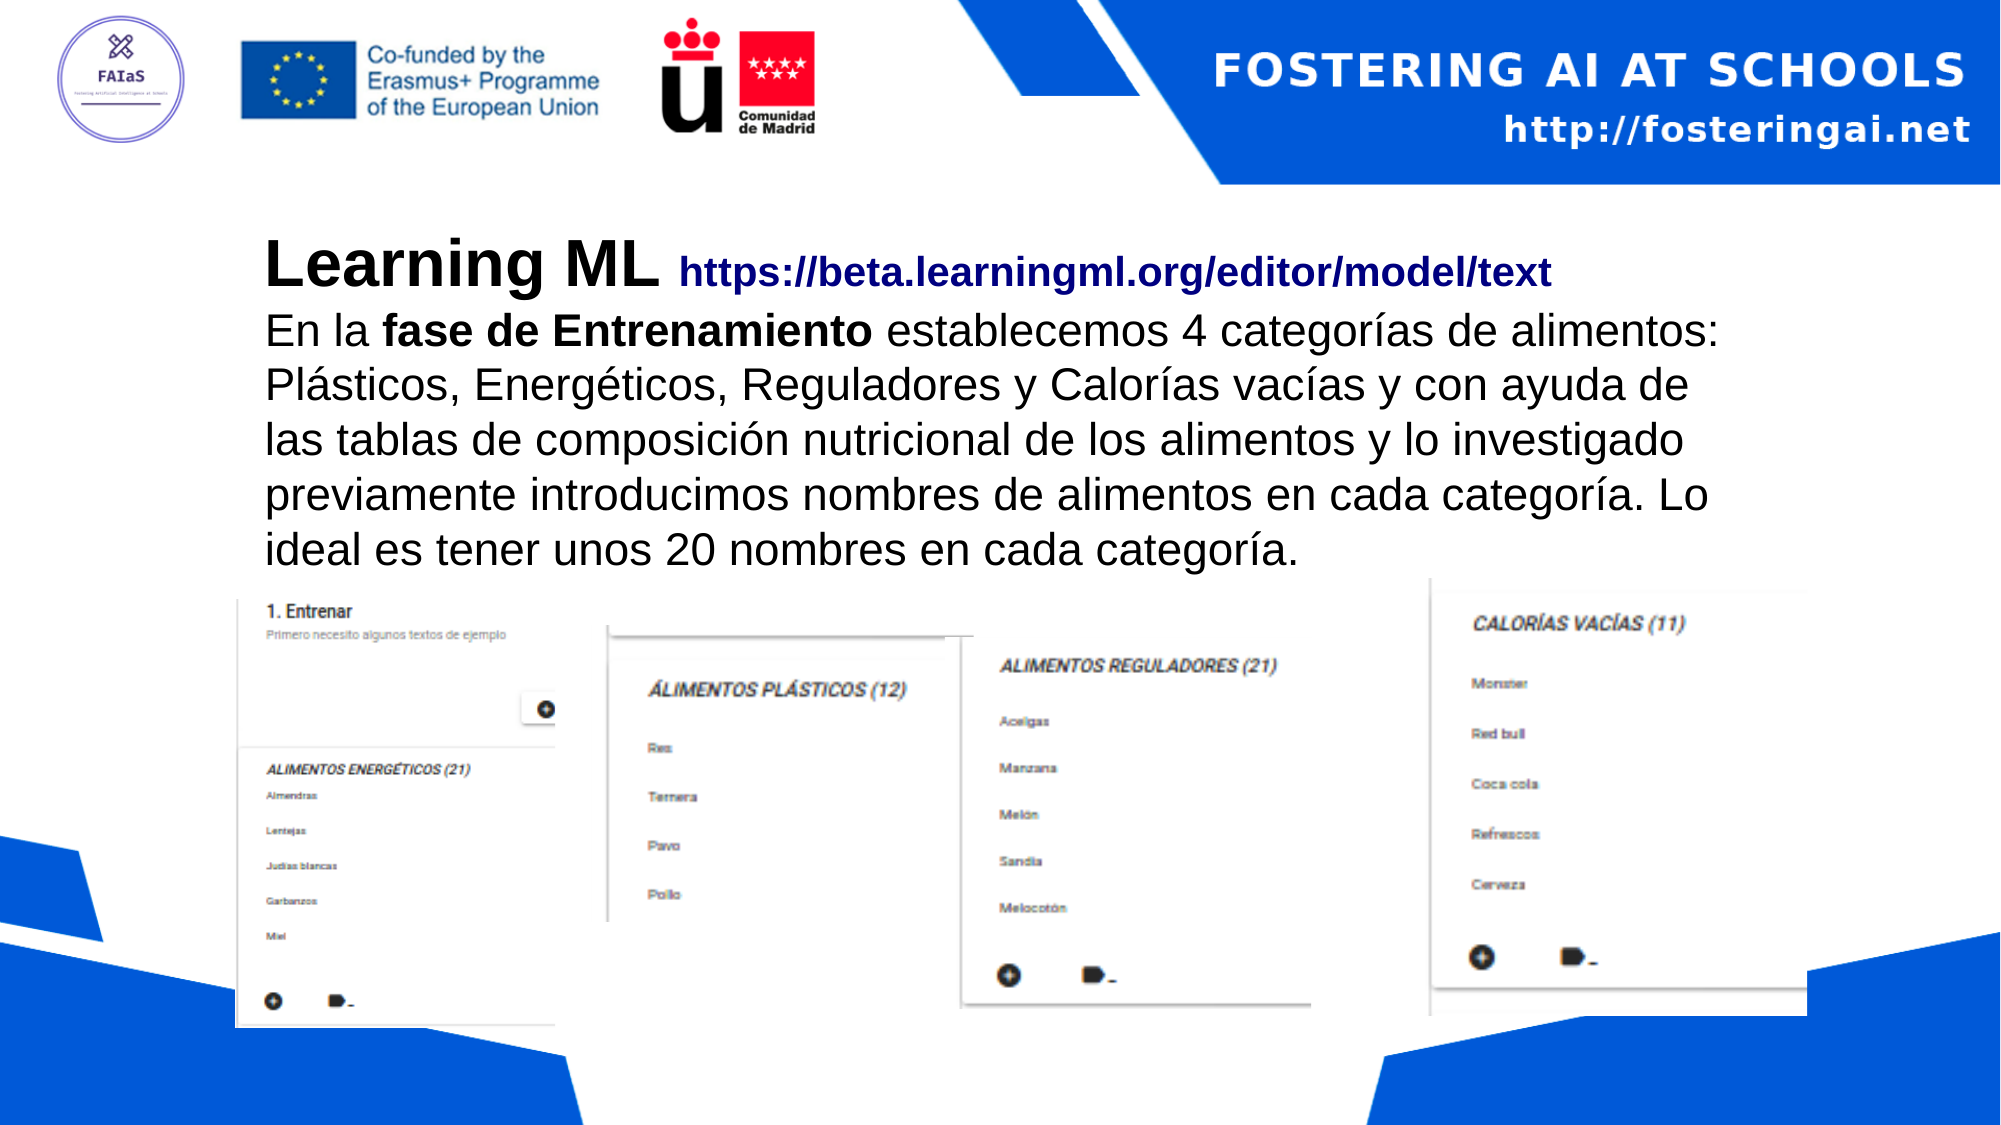

# Learning ML https://beta.learningml.org/editor/model/text
En la fase de Entrenamiento establecemos 4 categorías de alimentos: Plásticos, Energéticos, Reguladores y Calorías vacías y con ayuda de las tablas de composición nutricional de los alimentos y lo investigado previamente introducimos nombres de alimentos en cada categoría. Lo ideal es tener unos 20 nombres en cada categoría.